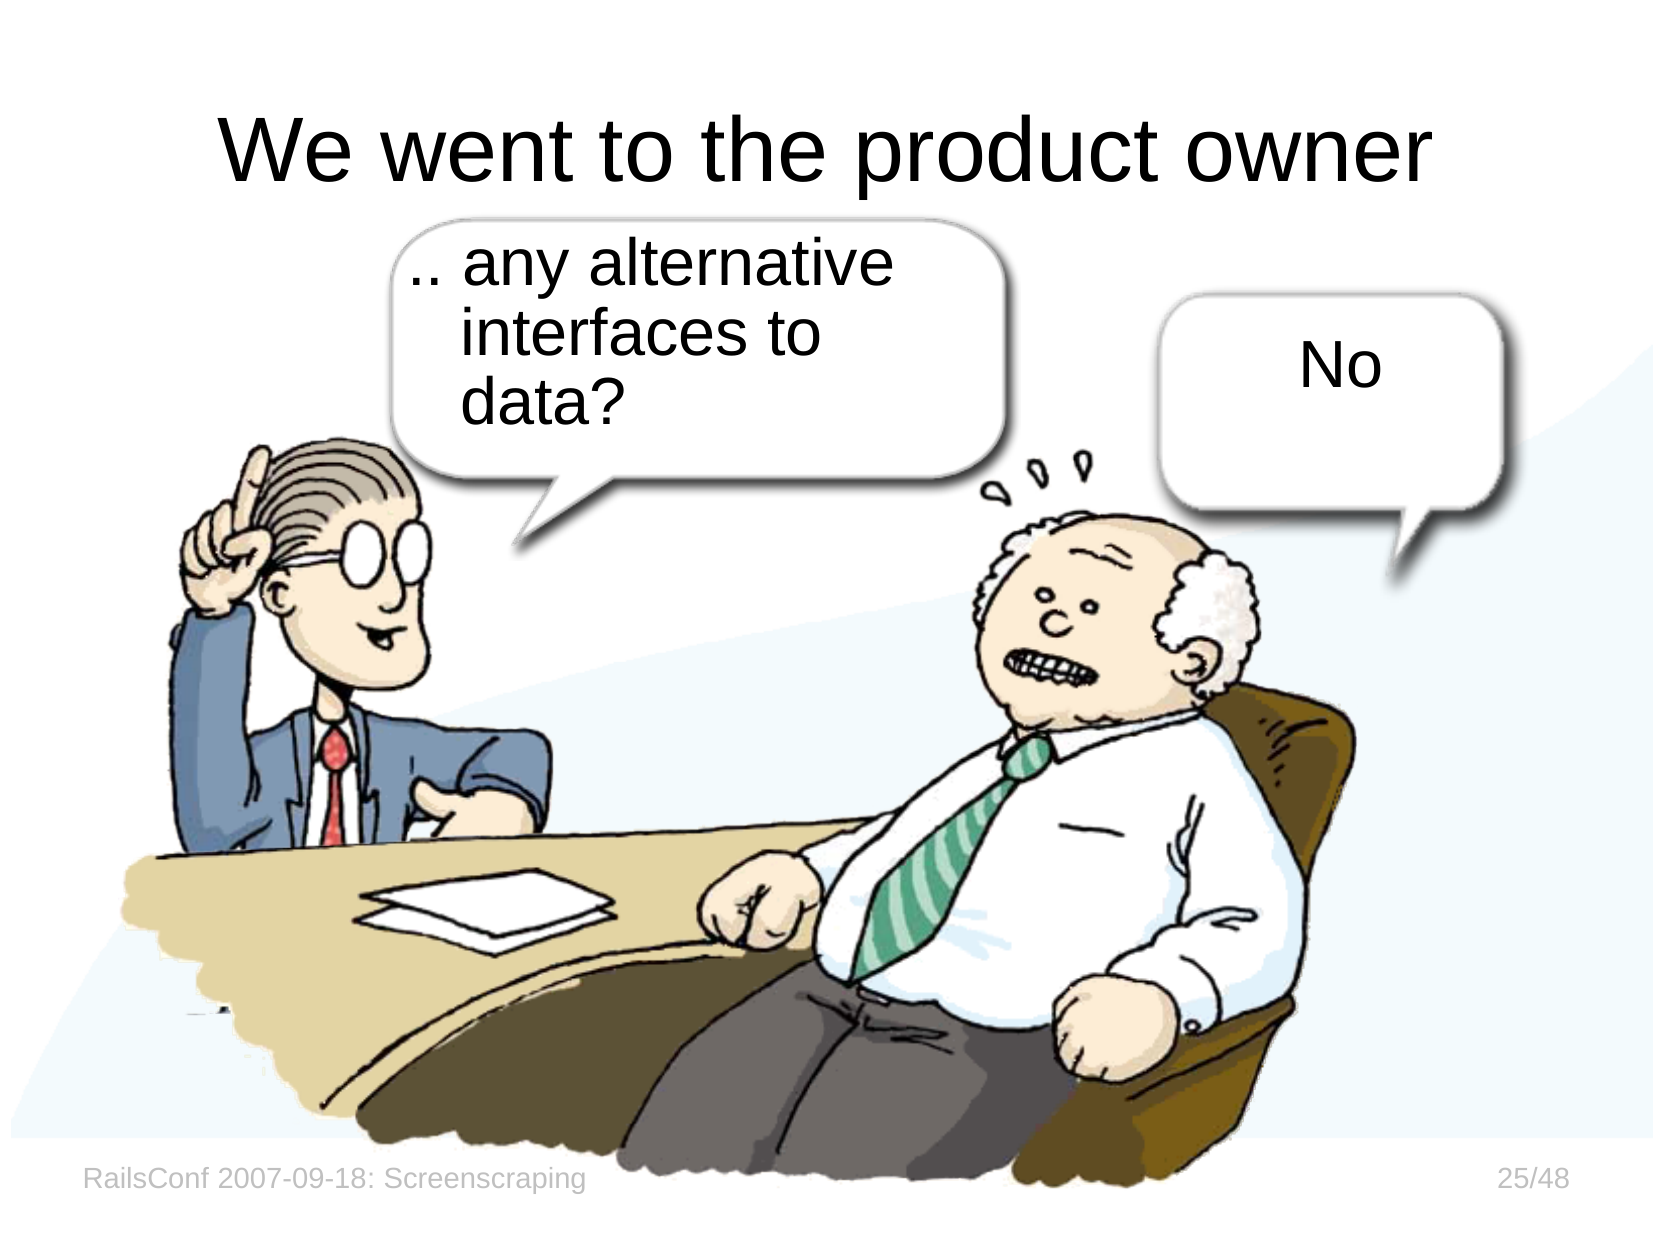

# We went to the product owner
.. any alternative interfaces to data?
 No
2007-09-18
25